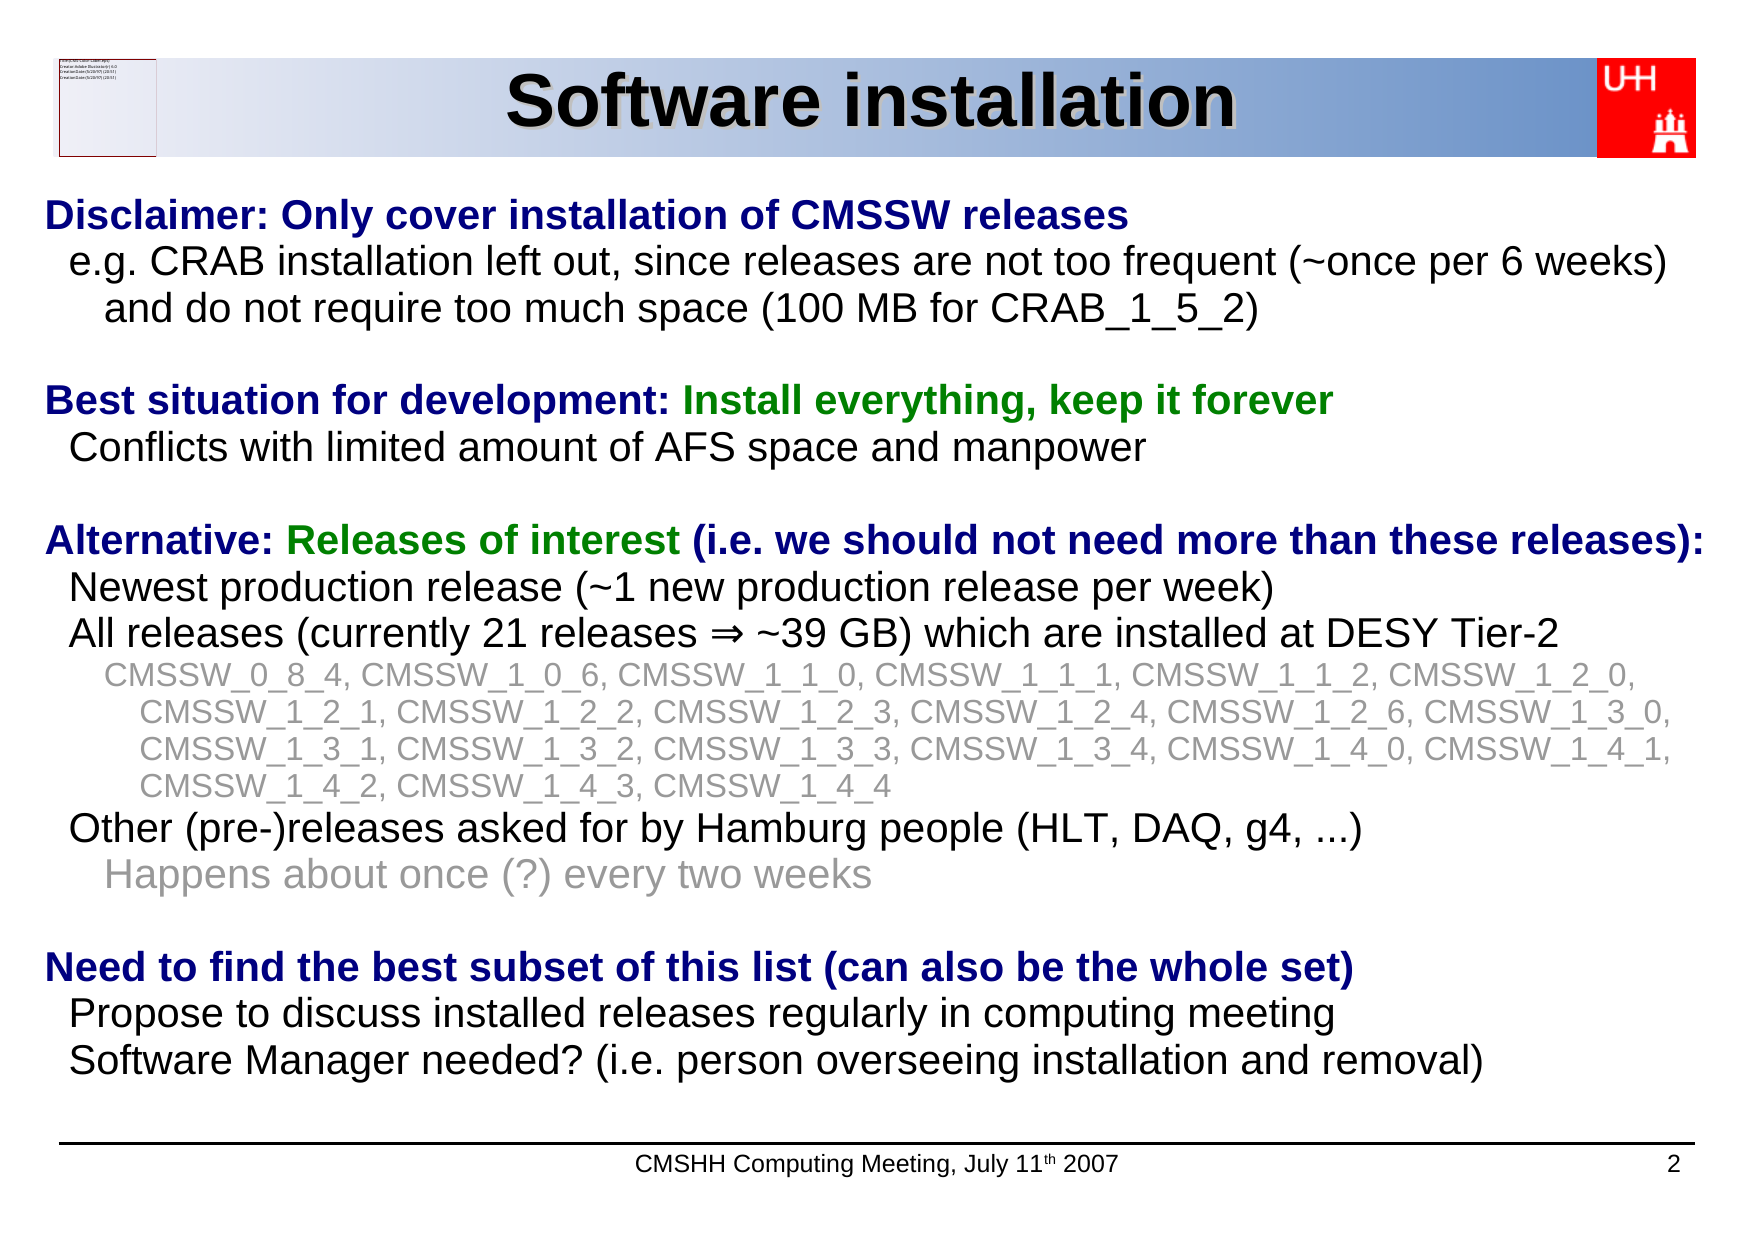

Software installation
 Disclaimer: Only cover installation of CMSSW releases
e.g. CRAB installation left out, since releases are not too frequent (~once per 6 weeks) and do not require too much space (100 MB for CRAB_1_5_2)
 Best situation for development: Install everything, keep it forever
Conflicts with limited amount of AFS space and manpower
 Alternative: Releases of interest (i.e. we should not need more than these releases):
Newest production release (~1 new production release per week)
All releases (currently 21 releases ⇒ ~39 GB) which are installed at DESY Tier-2
CMSSW_0_8_4, CMSSW_1_0_6, CMSSW_1_1_0, CMSSW_1_1_1, CMSSW_1_1_2, CMSSW_1_2_0, CMSSW_1_2_1, CMSSW_1_2_2, CMSSW_1_2_3, CMSSW_1_2_4, CMSSW_1_2_6, CMSSW_1_3_0, CMSSW_1_3_1, CMSSW_1_3_2, CMSSW_1_3_3, CMSSW_1_3_4, CMSSW_1_4_0, CMSSW_1_4_1, CMSSW_1_4_2, CMSSW_1_4_3, CMSSW_1_4_4
Other (pre-)releases asked for by Hamburg people (HLT, DAQ, g4, ...)
Happens about once (?) every two weeks
 Need to find the best subset of this list (can also be the whole set)
Propose to discuss installed releases regularly in computing meeting
Software Manager needed? (i.e. person overseeing installation and removal)
CMSHH Computing Meeting, July 11th 2007